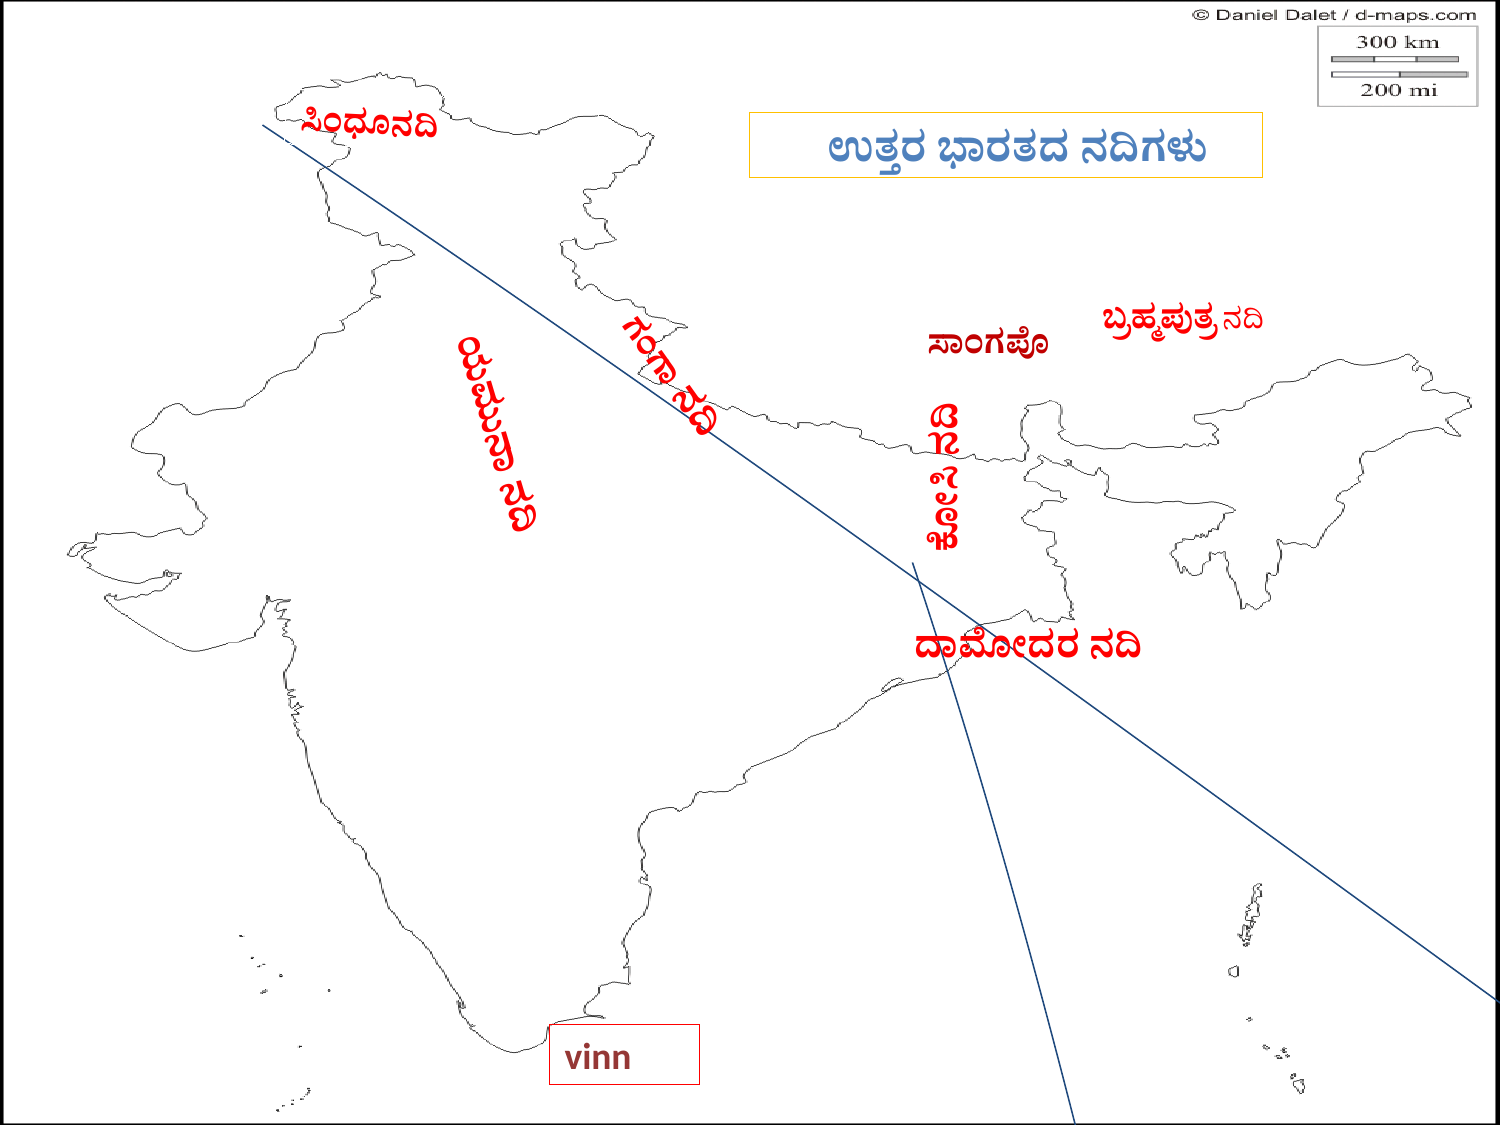

ಸಿಂಧೂನದಿ
 ಉತ್ತರ ಭಾರತದ ನದಿಗಳು
ಬ್ರಹ್ಮಪುತ್ರ ನದಿ
ಸಾಂಗಪೊ
ಗಂಗಾ ನದಿ
ಯಮುನಾ ನದಿ
ಕೋಸಿ ನದಿ
ದಾಮೋದರ ನದಿ
vinn